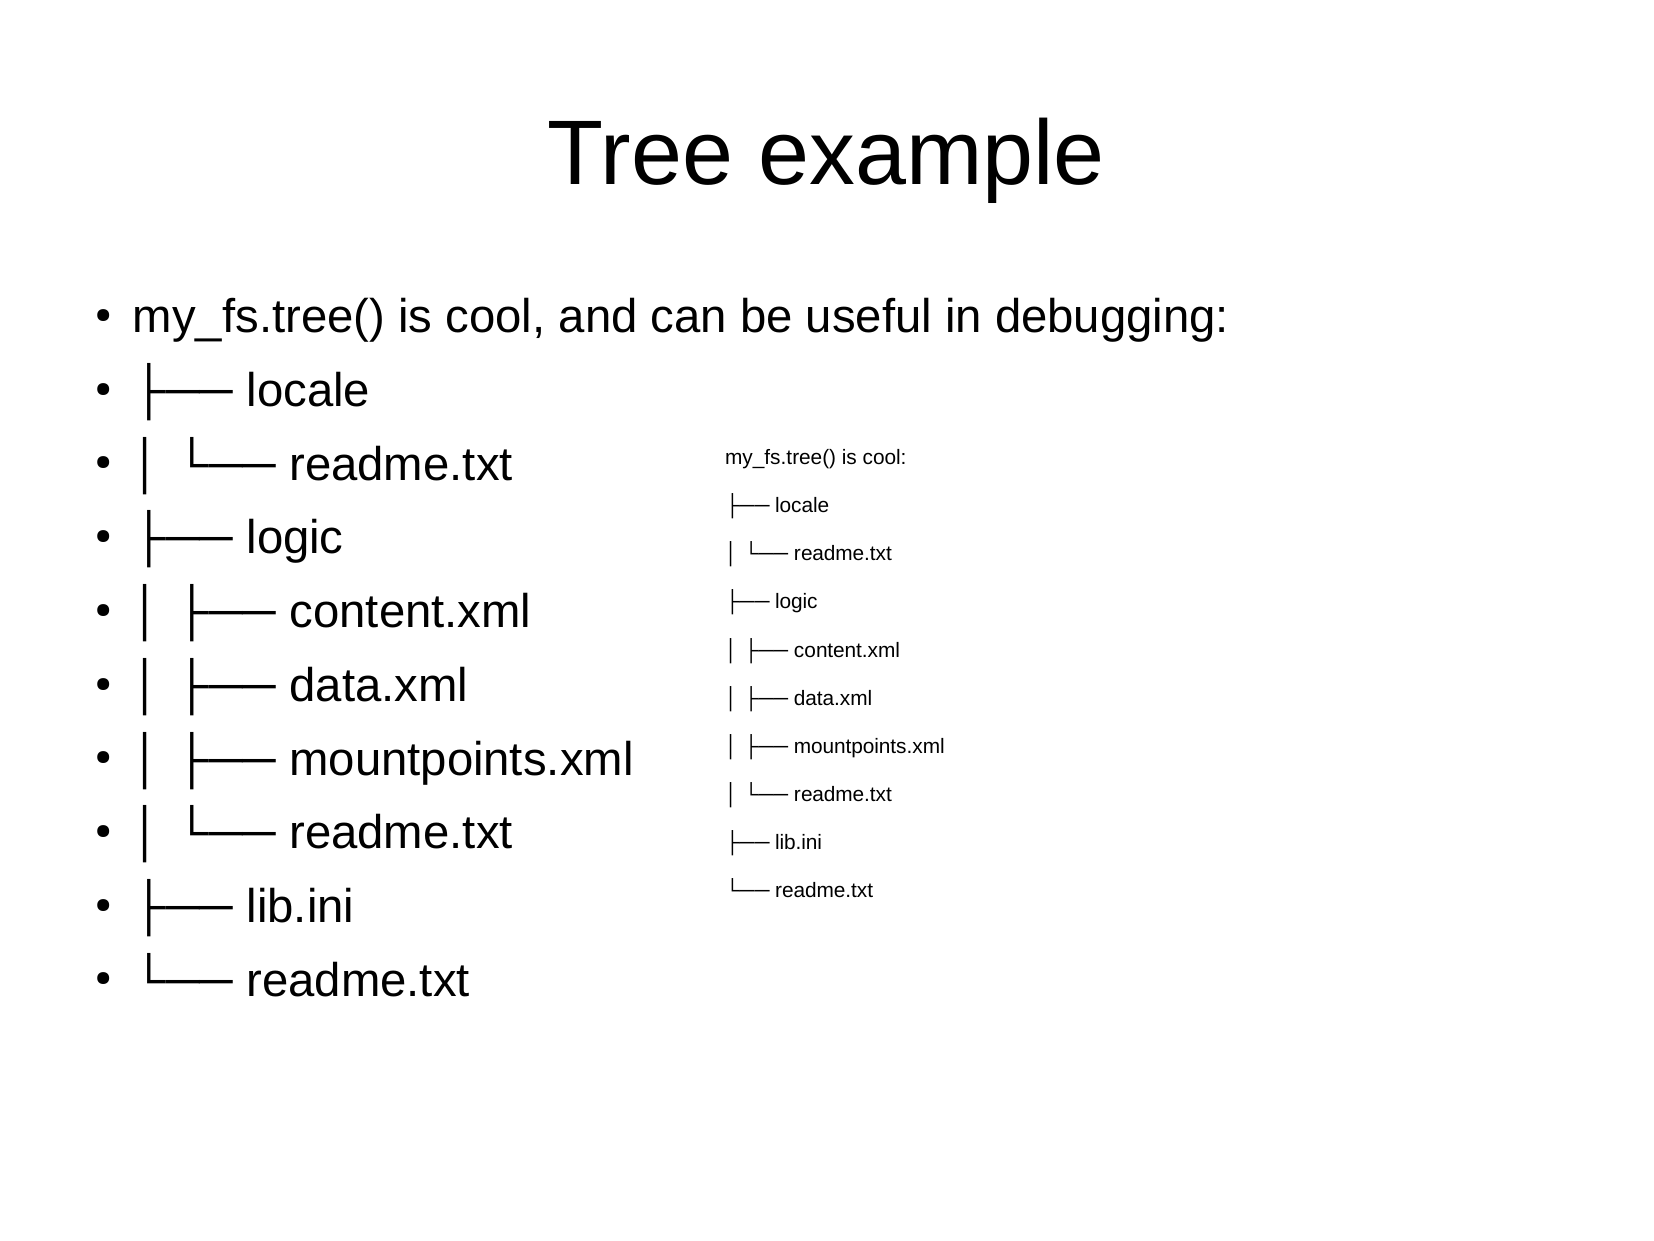

# Tree example
my_fs.tree() is cool, and can be useful in debugging:
├── locale
│ └── readme.txt
├── logic
│ ├── content.xml
│ ├── data.xml
│ ├── mountpoints.xml
│ └── readme.txt
├── lib.ini
└── readme.txt
my_fs.tree() is cool:
├── locale
│ └── readme.txt
├── logic
│ ├── content.xml
│ ├── data.xml
│ ├── mountpoints.xml
│ └── readme.txt
├── lib.ini
└── readme.txt